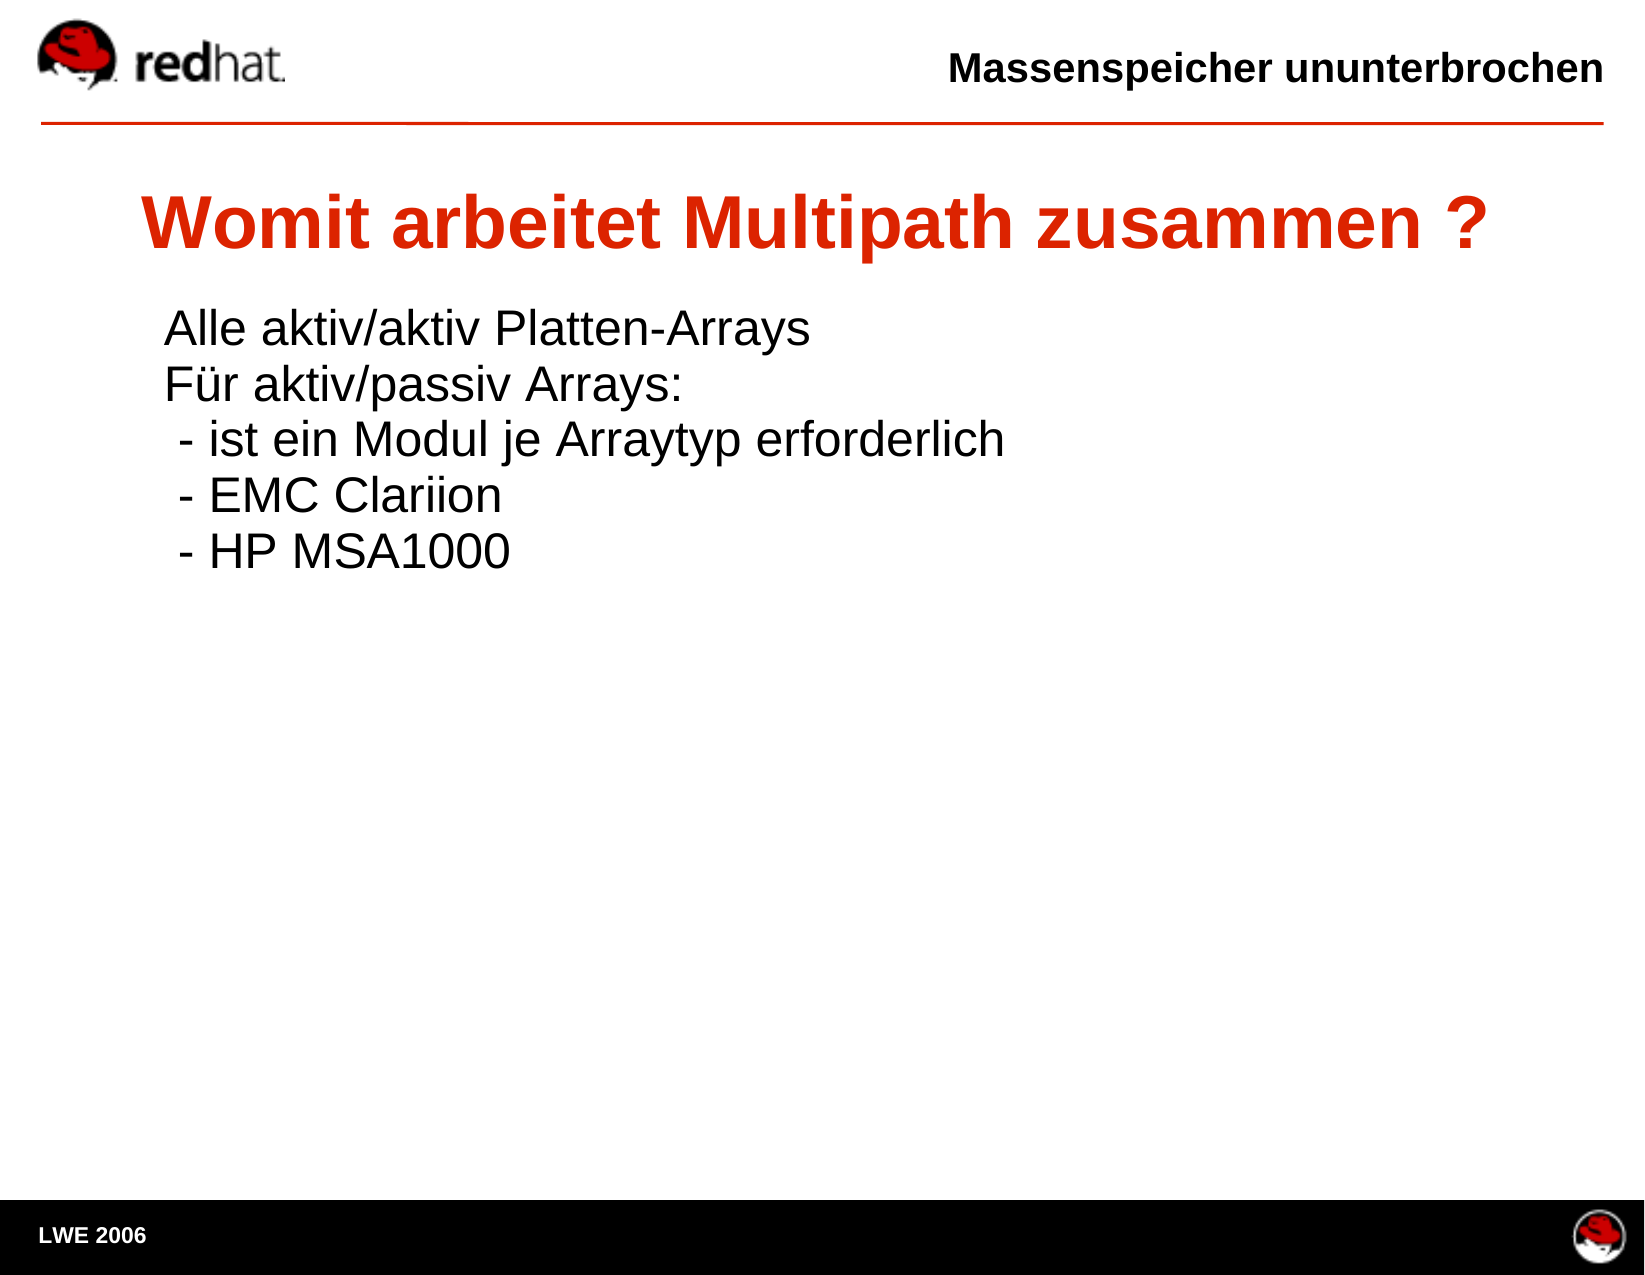

Massenspeicher ununterbrochen
Womit arbeitet Multipath zusammen ?
 Alle aktiv/aktiv Platten-Arrays
 Für aktiv/passiv Arrays:
 - ist ein Modul je Arraytyp erforderlich
 - EMC Clariion
 - HP MSA1000
LWE 2006